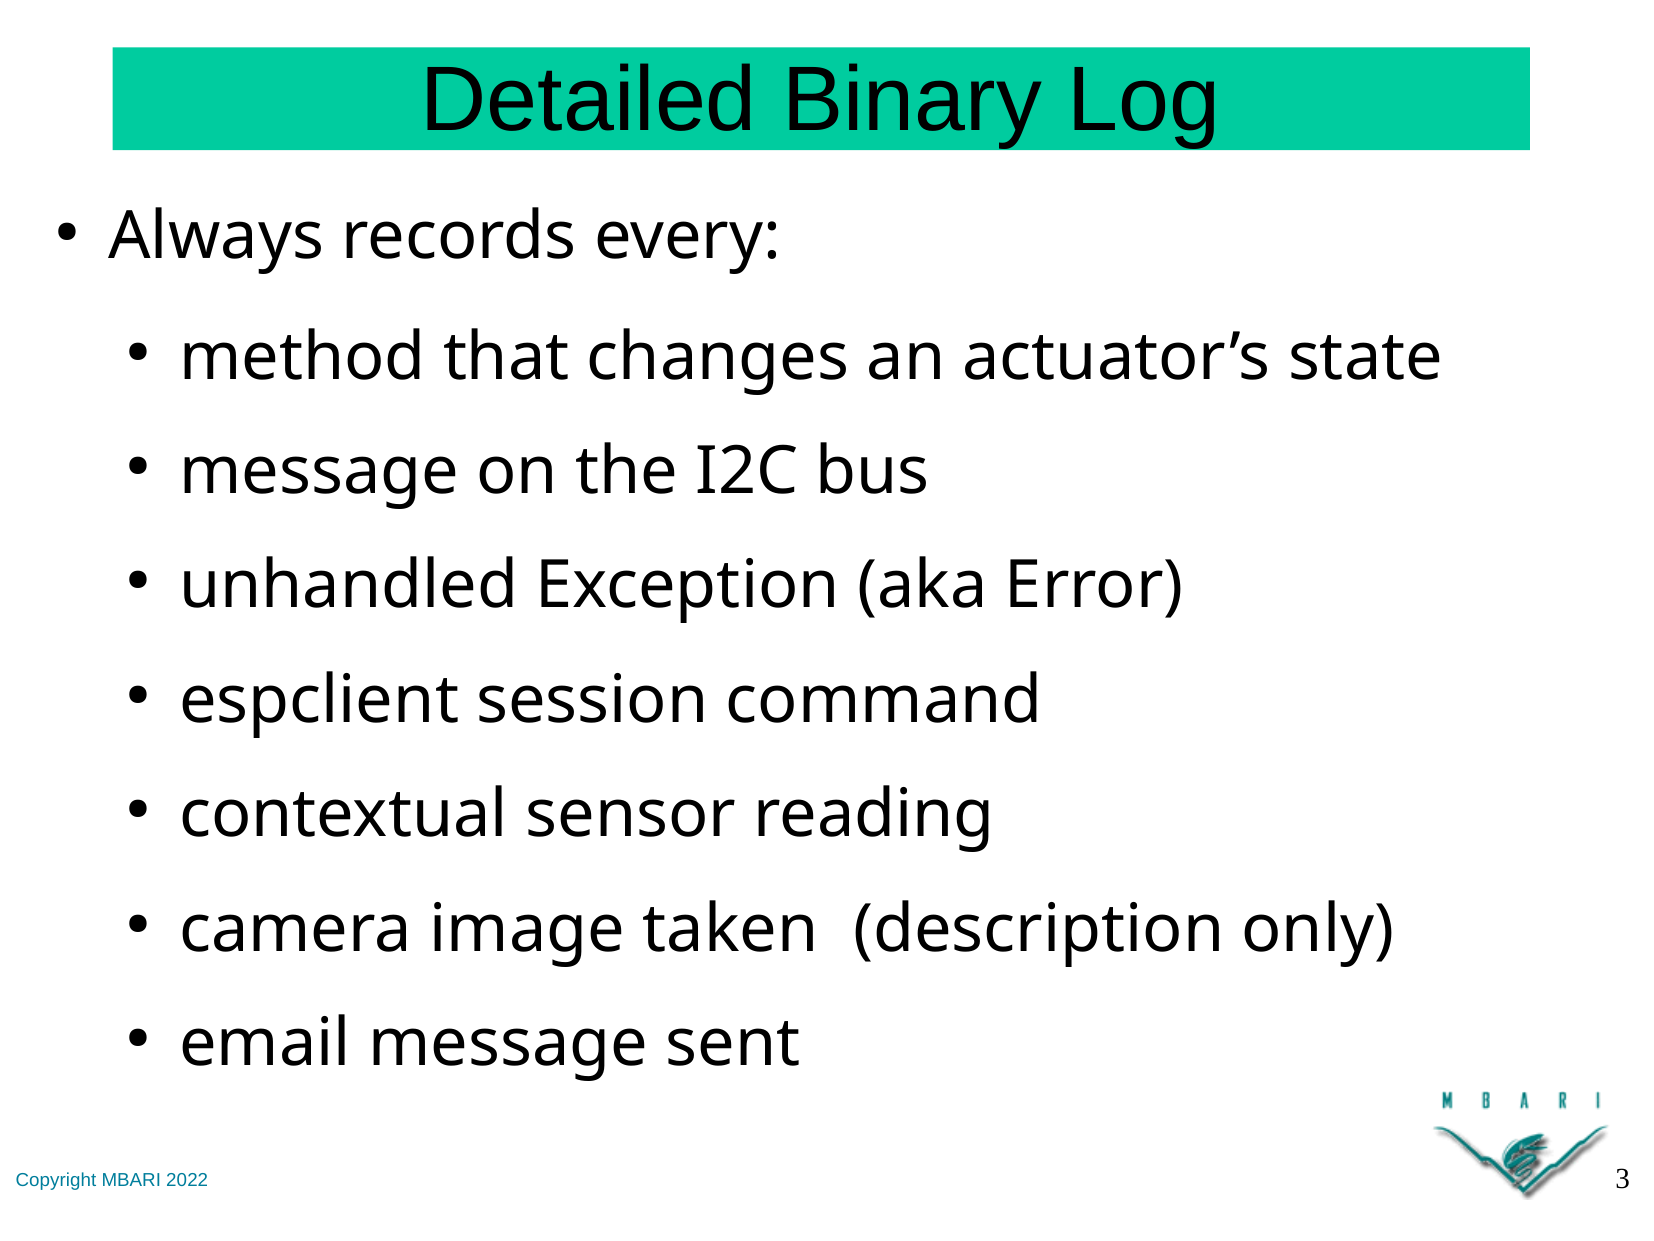

# Detailed Binary Log
Always records every:
method that changes an actuator’s state
message on the I2C bus
unhandled Exception (aka Error)
espclient session command
contextual sensor reading
camera image taken (description only)
email message sent